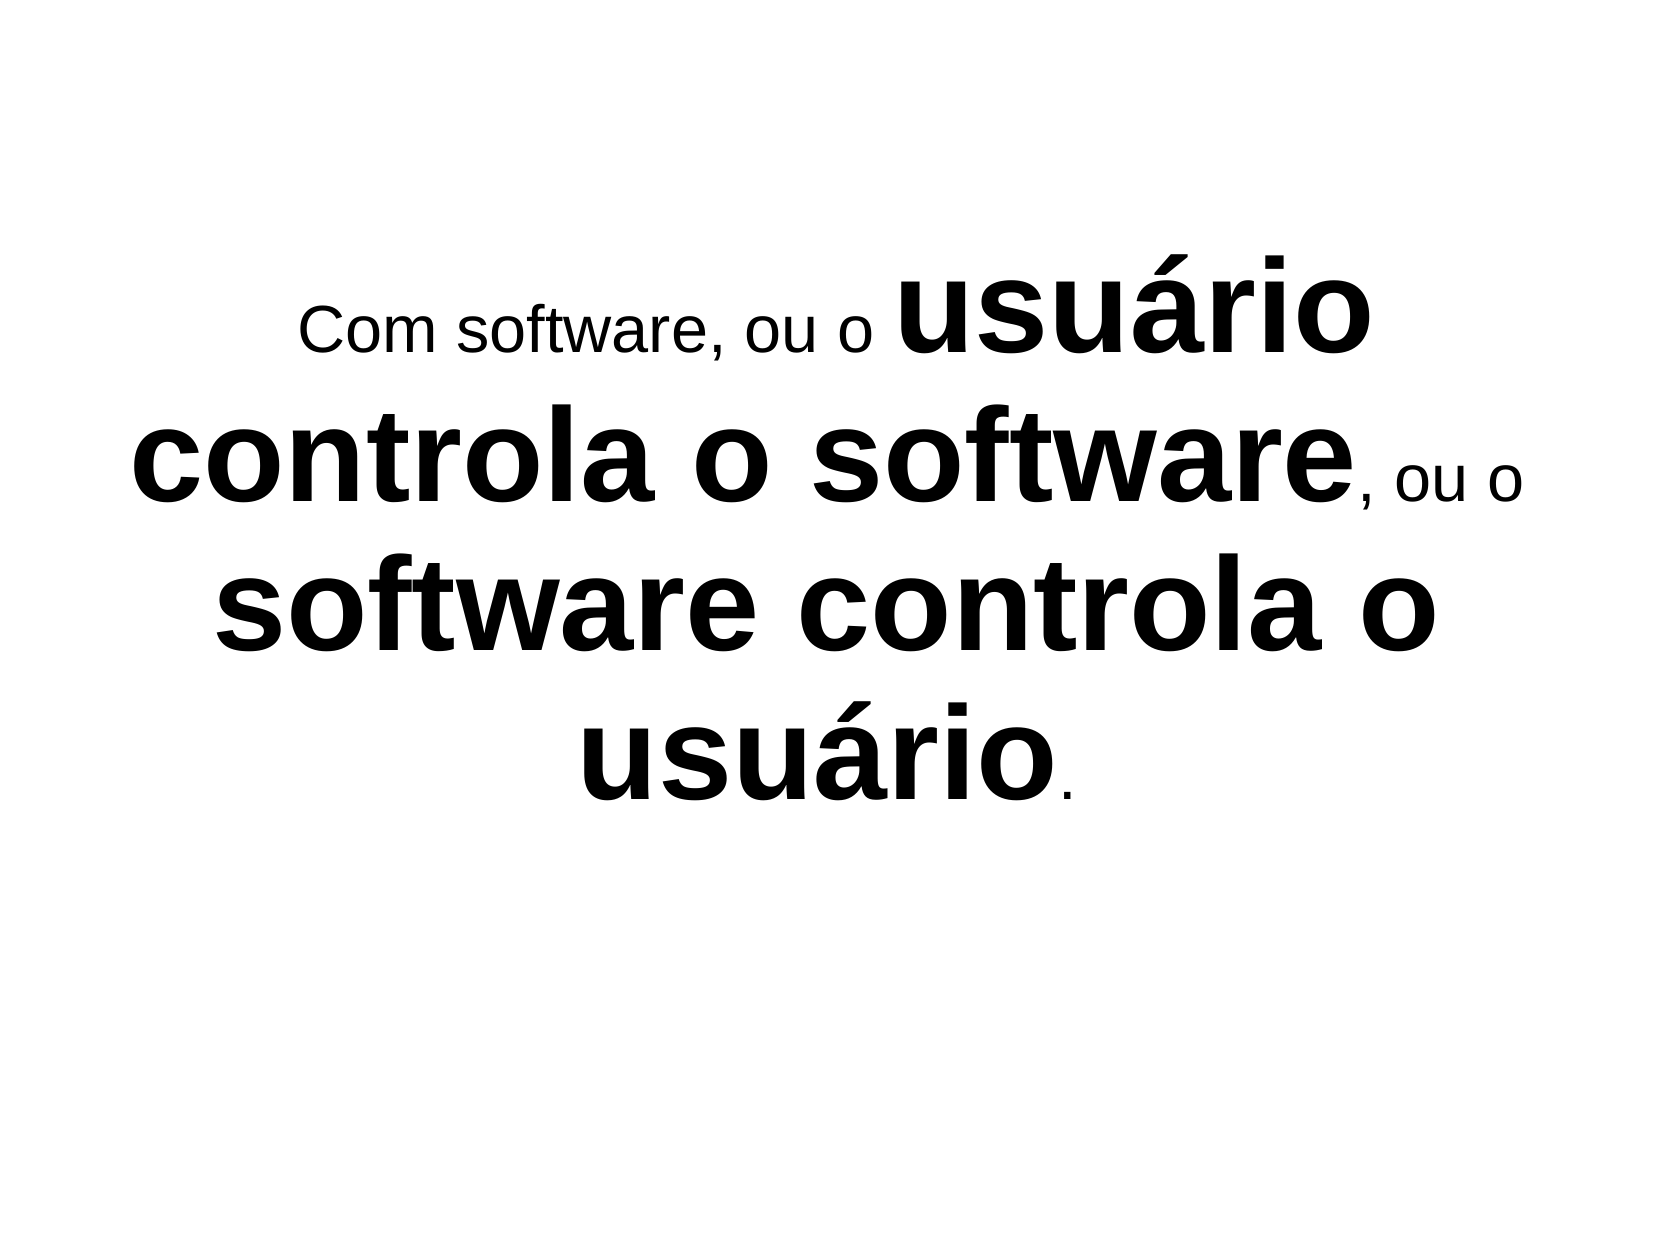

# Com software, ou o usuário controla o software, ou o software controla o usuário.